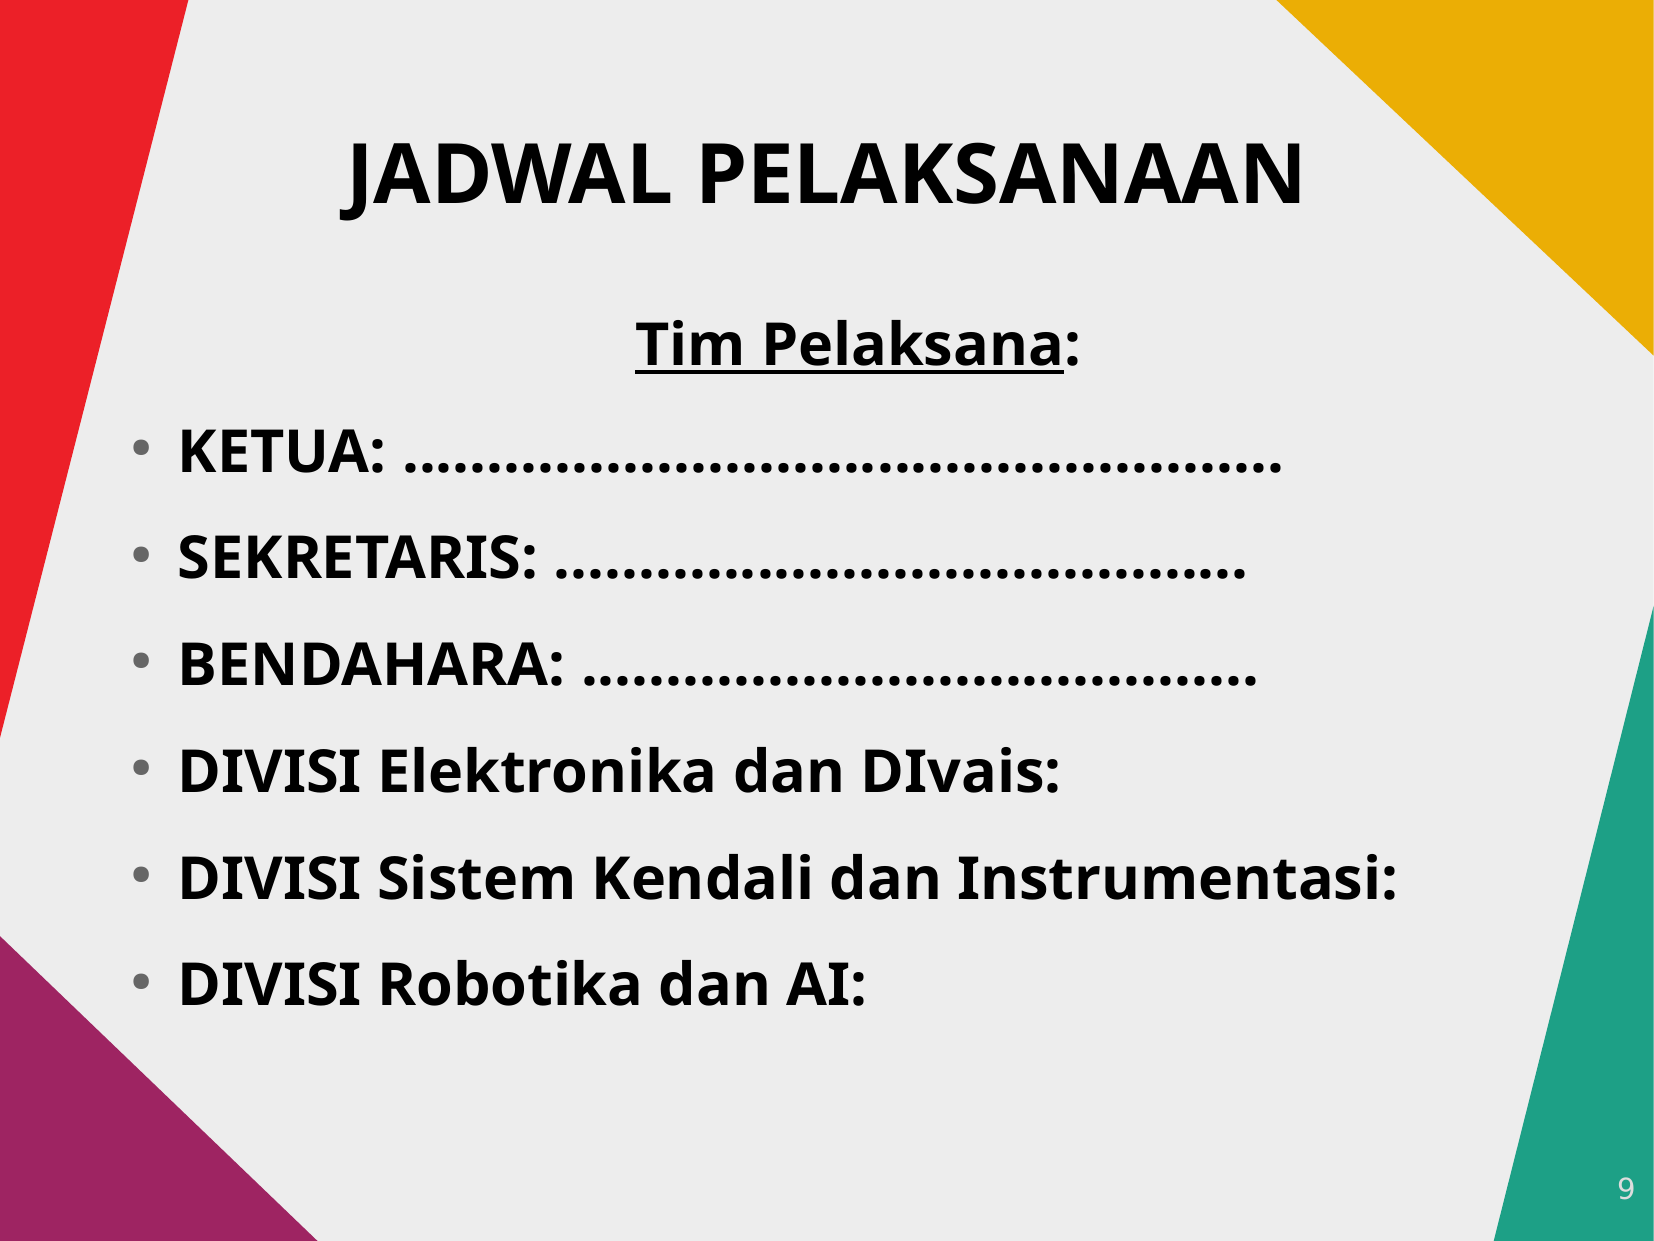

# JADWAL PELAKSANAAN
Tim Pelaksana:
KETUA: ....................................................
SEKRETARIS: .........................................
BENDAHARA: ........................................
DIVISI Elektronika dan DIvais:
DIVISI Sistem Kendali dan Instrumentasi:
DIVISI Robotika dan AI:
9